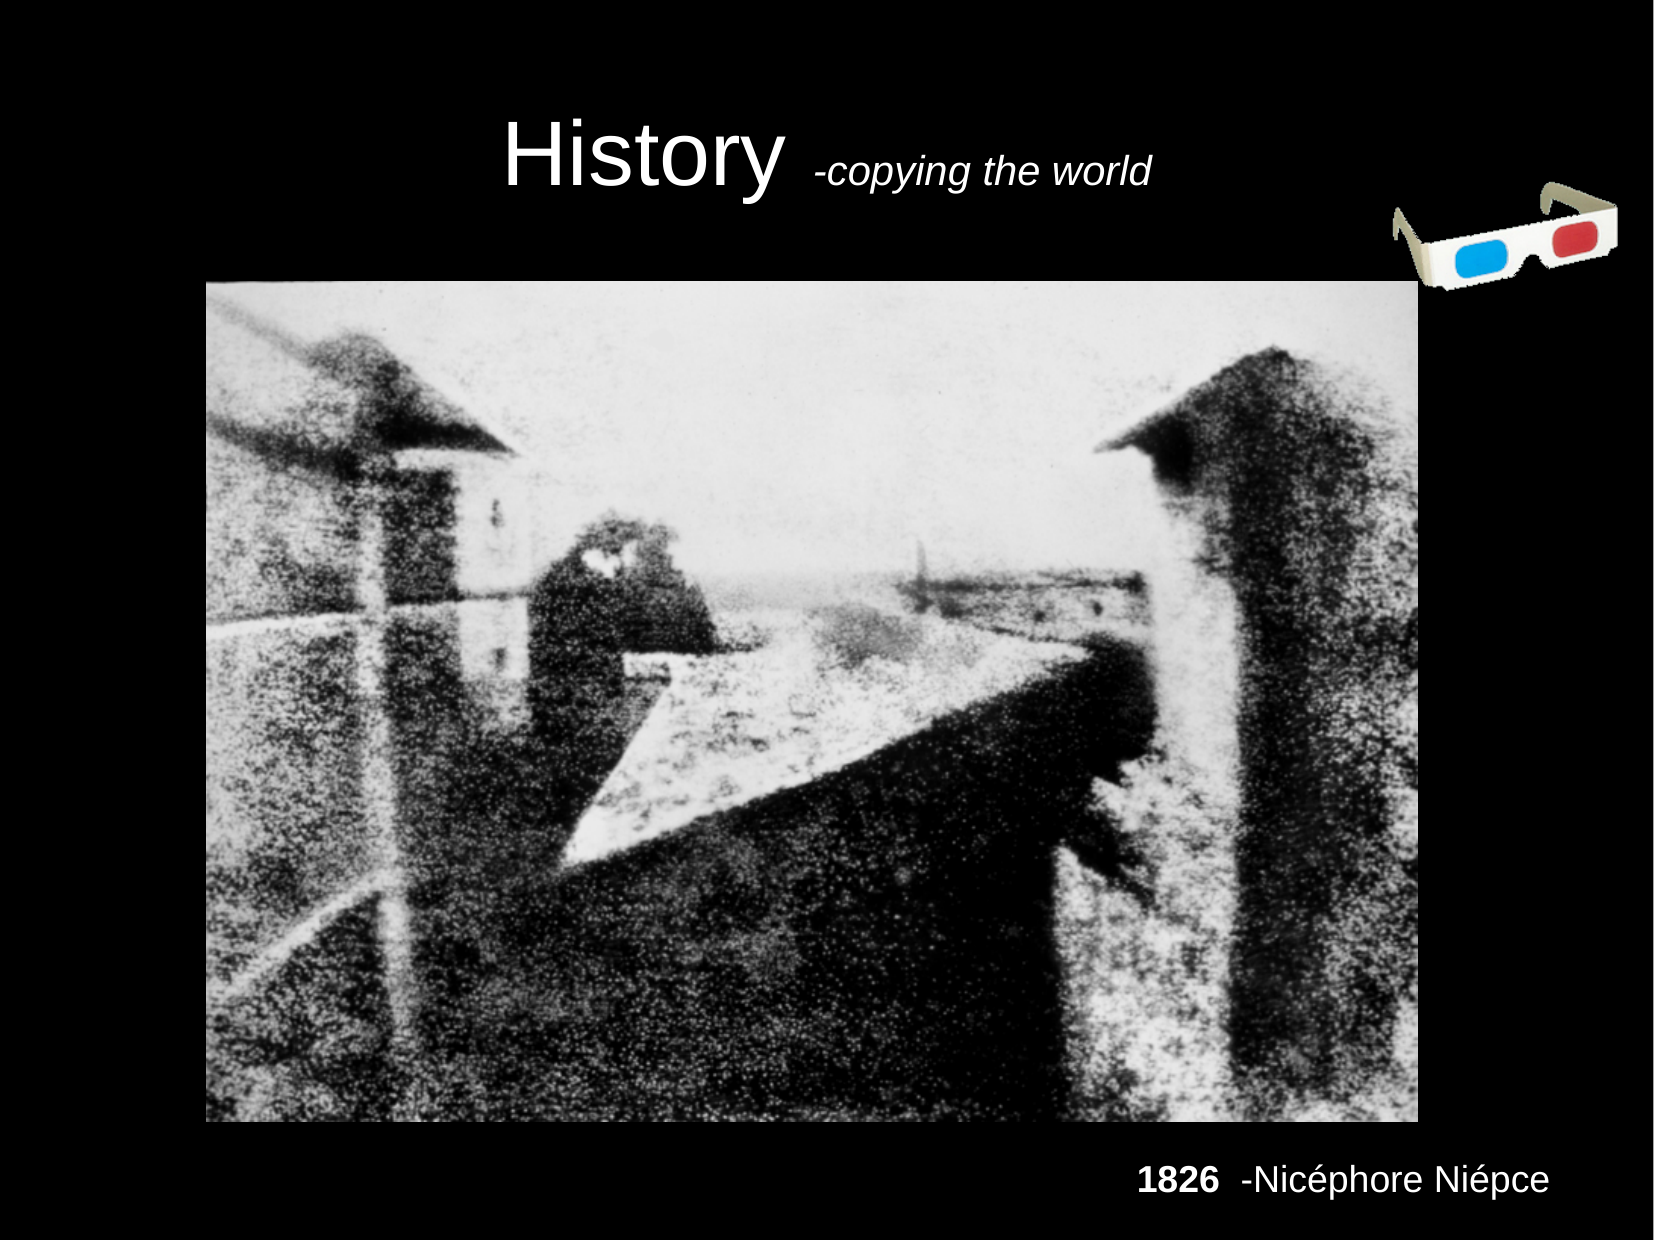

# History -copying the world
1826 -Nicéphore Niépce